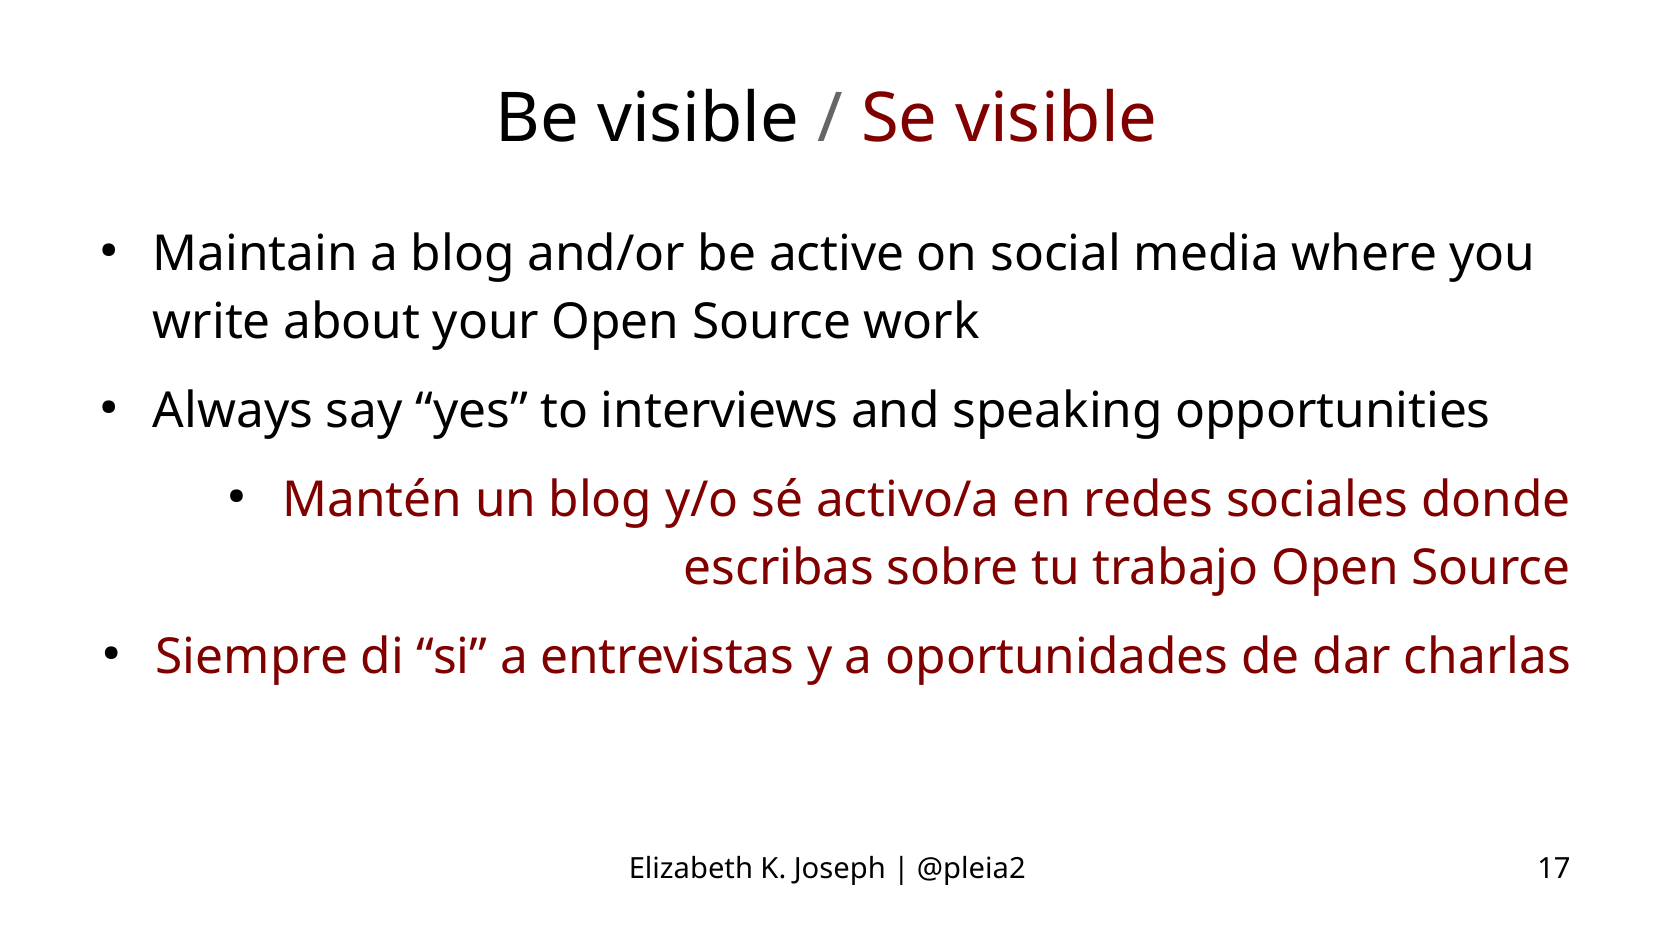

# Be visible / Se visible
Maintain a blog and/or be active on social media where you write about your Open Source work
Always say “yes” to interviews and speaking opportunities
Mantén un blog y/o sé activo/a en redes sociales donde escribas sobre tu trabajo Open Source
Siempre di “si” a entrevistas y a oportunidades de dar charlas
Elizabeth K. Joseph | @pleia2
17